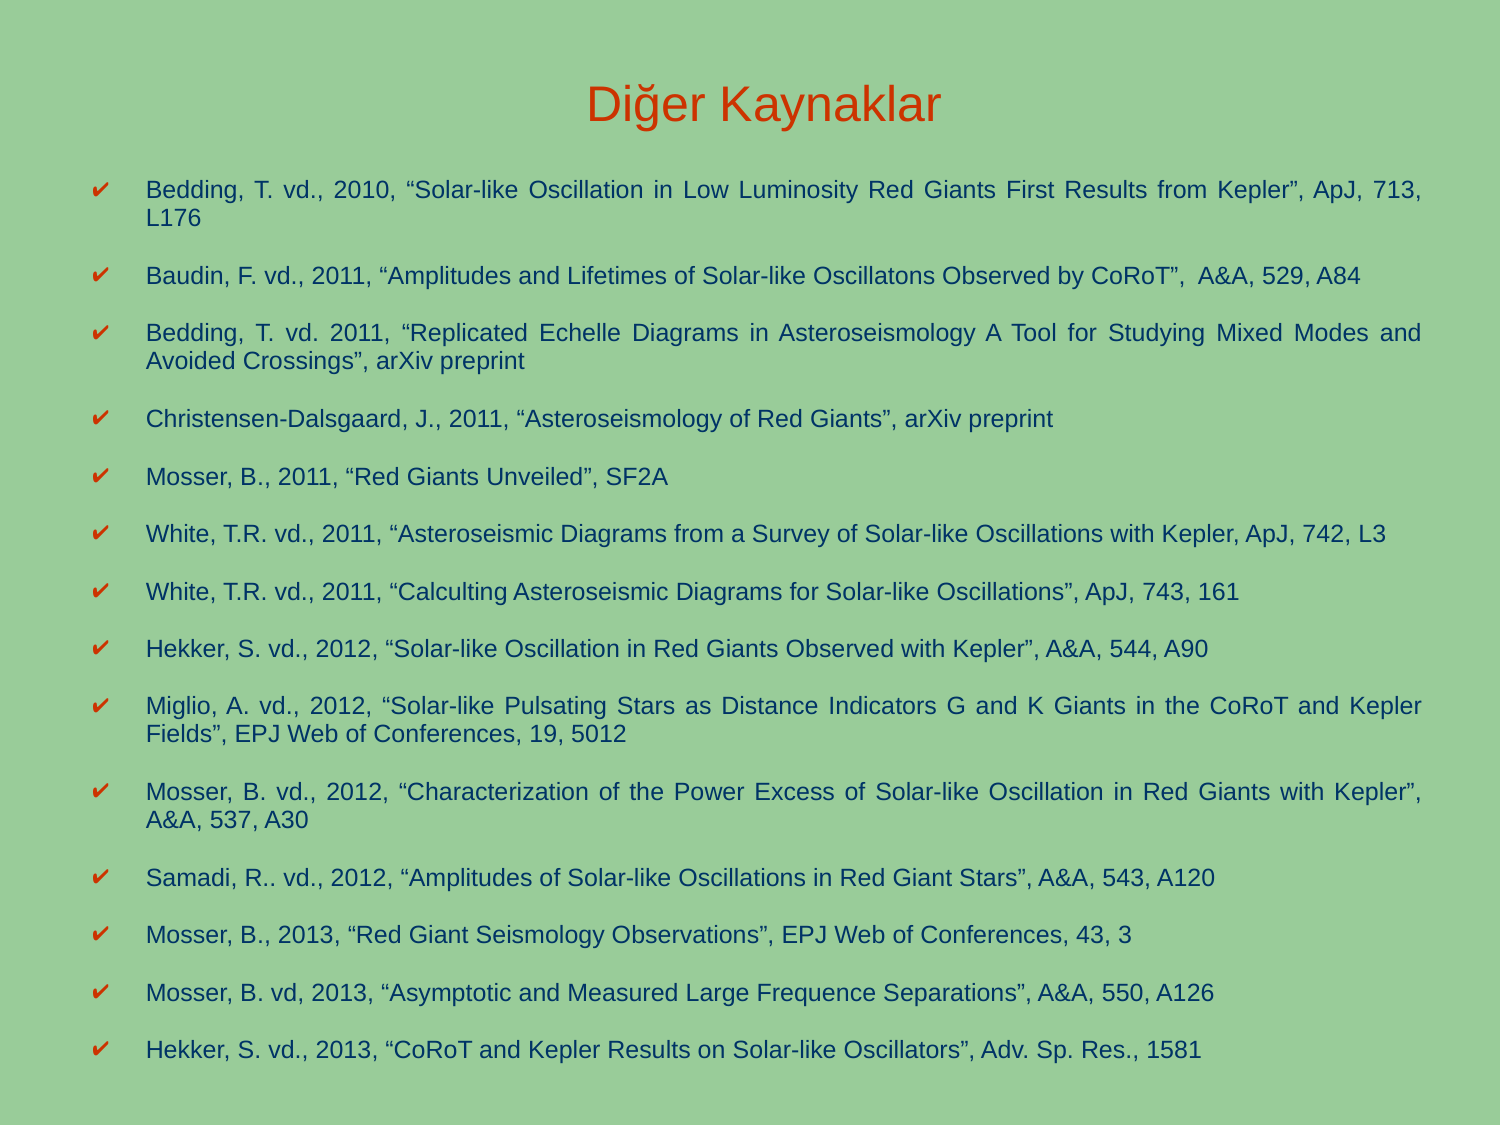

# Diğer Kaynaklar
Bedding, T. vd., 2010, “Solar-like Oscillation in Low Luminosity Red Giants First Results from Kepler”, ApJ, 713, L176
Baudin, F. vd., 2011, “Amplitudes and Lifetimes of Solar-like Oscillatons Observed by CoRoT”, A&A, 529, A84
Bedding, T. vd. 2011, “Replicated Echelle Diagrams in Asteroseismology A Tool for Studying Mixed Modes and Avoided Crossings”, arXiv preprint
Christensen-Dalsgaard, J., 2011, “Asteroseismology of Red Giants”, arXiv preprint
Mosser, B., 2011, “Red Giants Unveiled”, SF2A
White, T.R. vd., 2011, “Asteroseismic Diagrams from a Survey of Solar-like Oscillations with Kepler, ApJ, 742, L3
White, T.R. vd., 2011, “Calculting Asteroseismic Diagrams for Solar-like Oscillations”, ApJ, 743, 161
Hekker, S. vd., 2012, “Solar-like Oscillation in Red Giants Observed with Kepler”, A&A, 544, A90
Miglio, A. vd., 2012, “Solar-like Pulsating Stars as Distance Indicators G and K Giants in the CoRoT and Kepler Fields”, EPJ Web of Conferences, 19, 5012
Mosser, B. vd., 2012, “Characterization of the Power Excess of Solar-like Oscillation in Red Giants with Kepler”, A&A, 537, A30
Samadi, R.. vd., 2012, “Amplitudes of Solar-like Oscillations in Red Giant Stars”, A&A, 543, A120
Mosser, B., 2013, “Red Giant Seismology Observations”, EPJ Web of Conferences, 43, 3
Mosser, B. vd, 2013, “Asymptotic and Measured Large Frequence Separations”, A&A, 550, A126
Hekker, S. vd., 2013, “CoRoT and Kepler Results on Solar-like Oscillators”, Adv. Sp. Res., 1581